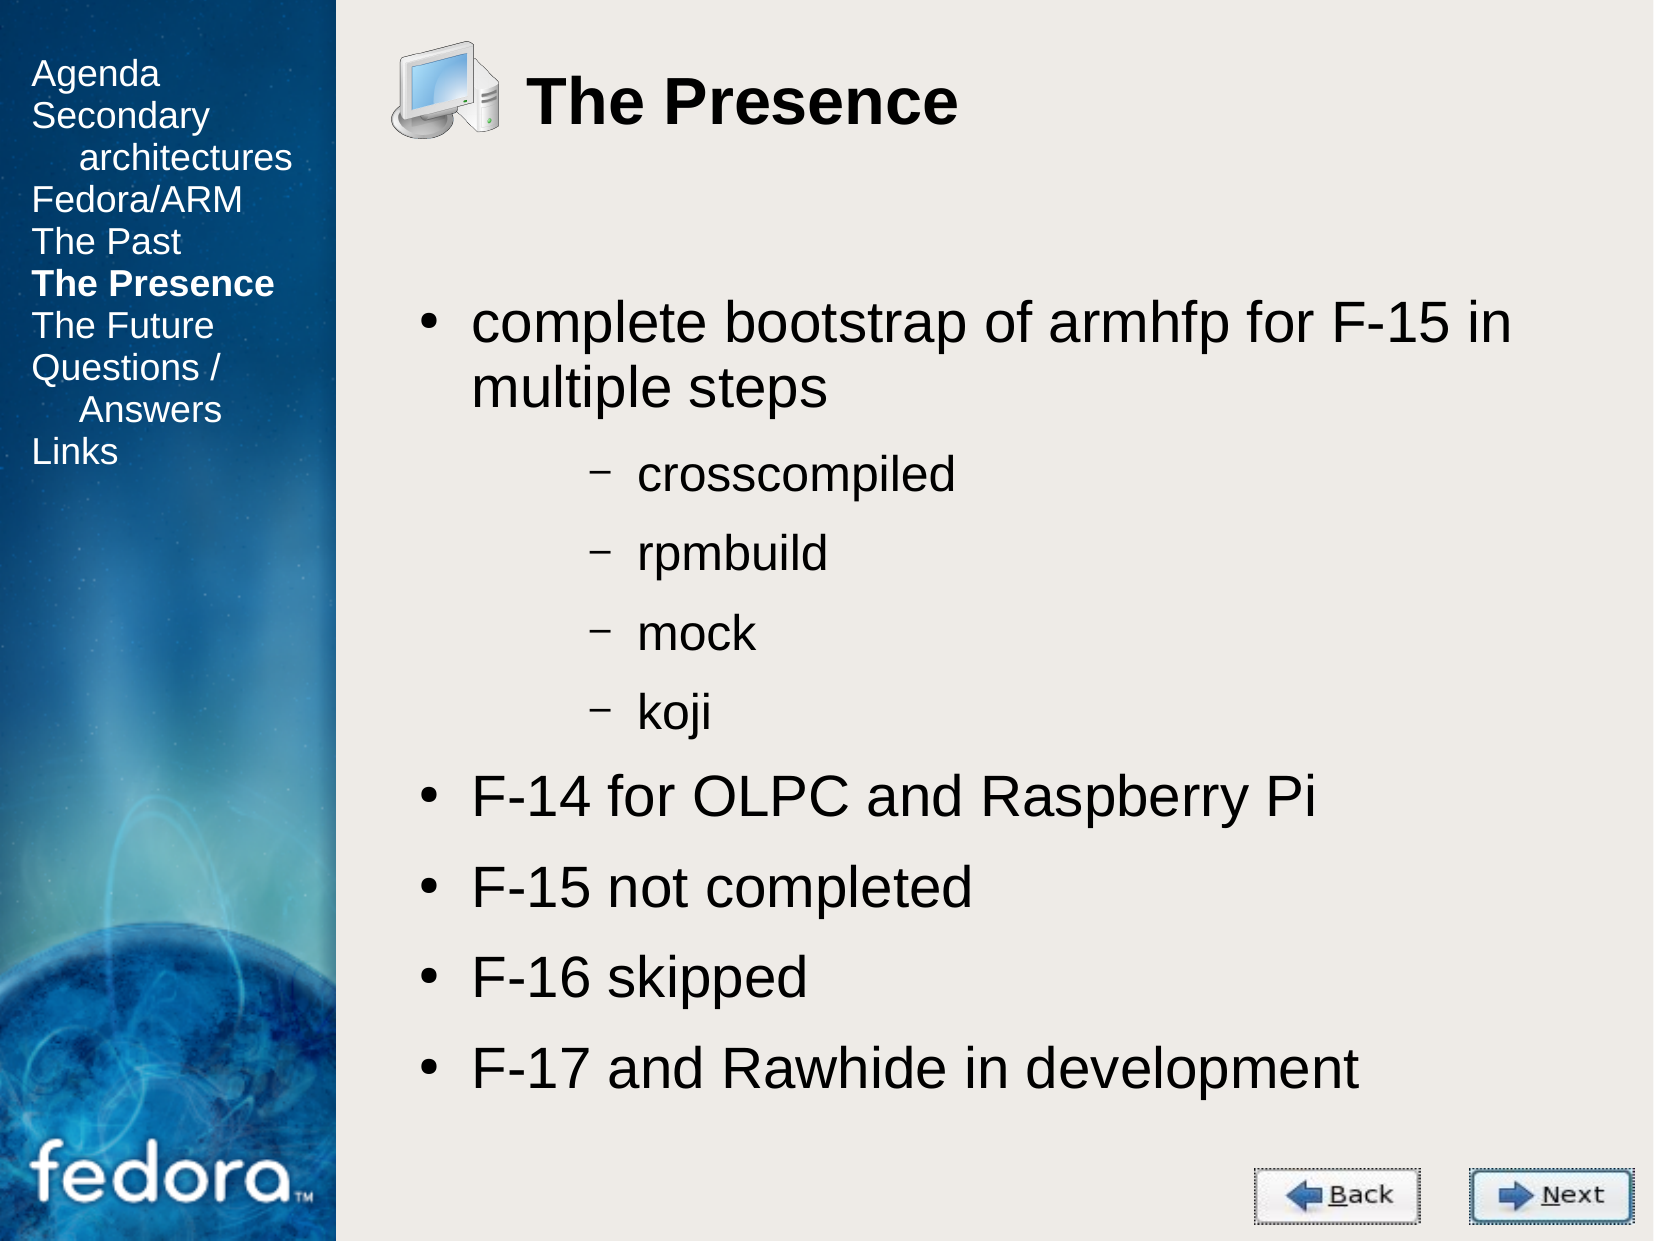

Agenda
Secondary architectures
Fedora/ARM
The Past
The Presence
The Future
Questions / Answers
Links
# Agenda
The Presence
complete bootstrap of armhfp for F-15 in multiple steps
crosscompiled
rpmbuild
mock
koji
F-14 for OLPC and Raspberry Pi
F-15 not completed
F-16 skipped
F-17 and Rawhide in development